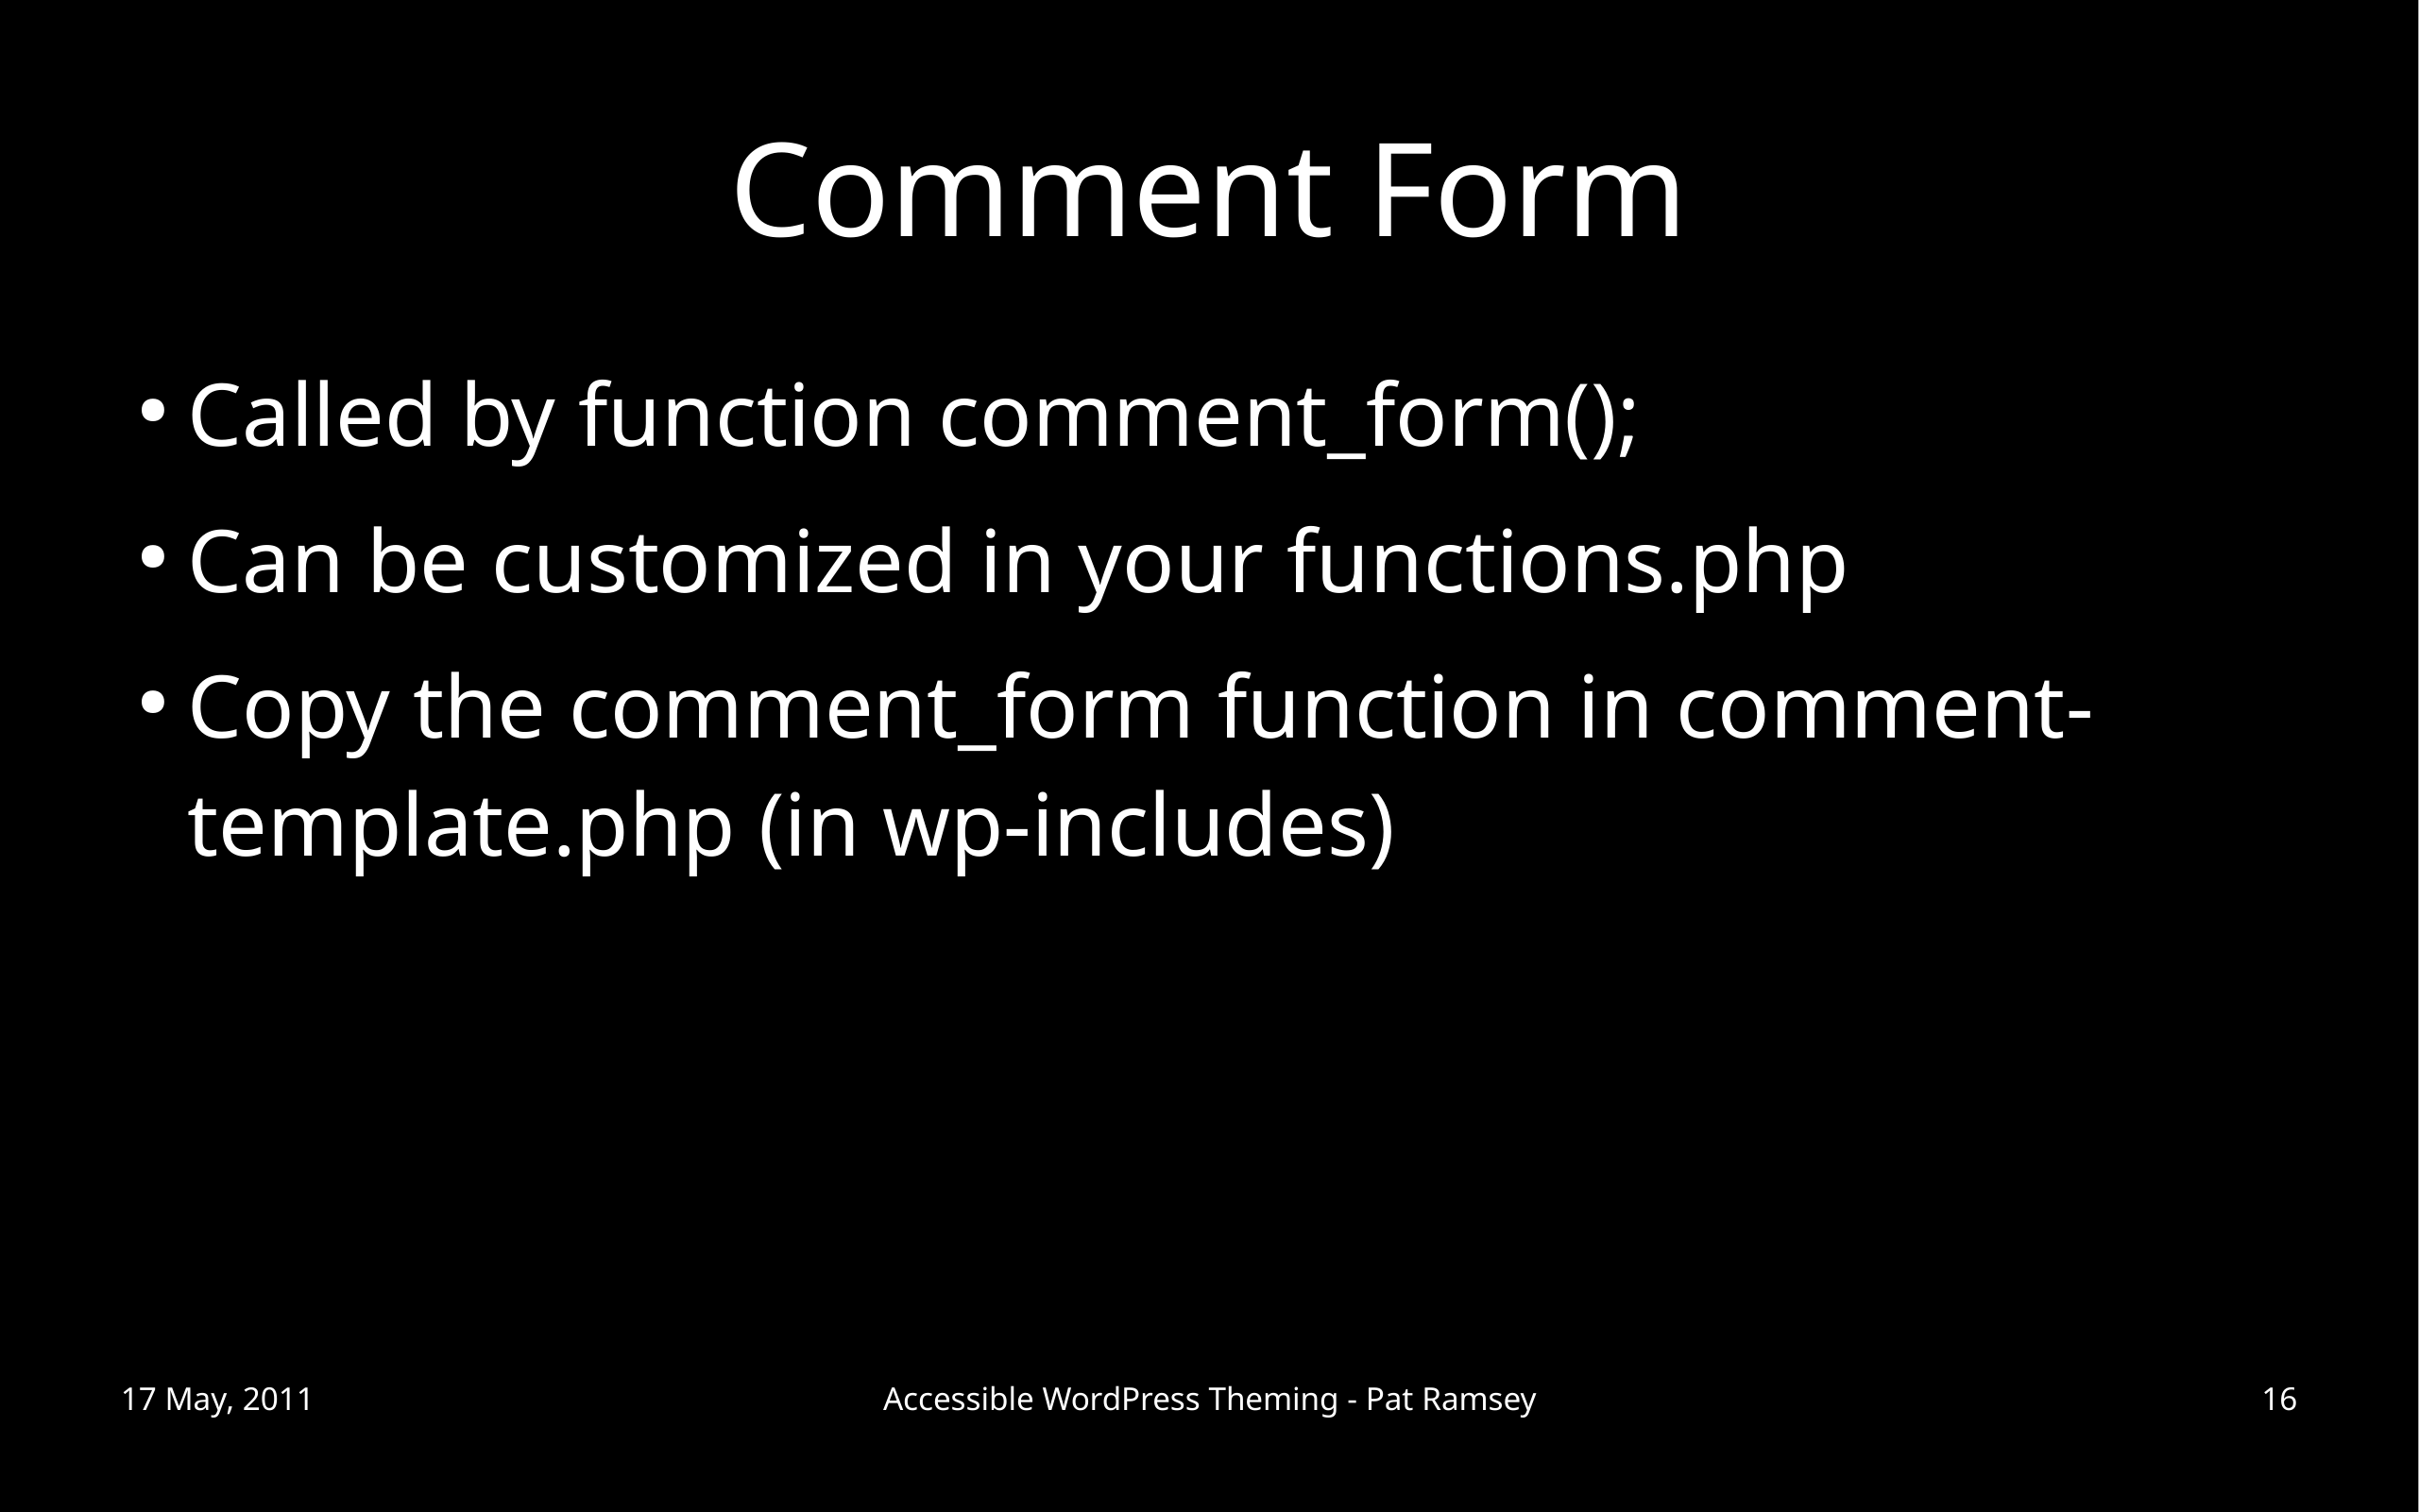

# Comment Form
Called by function comment_form();
Can be customized in your functions.php
Copy the comment_form function in comment-template.php (in wp-includes)
17 May, 2011
Accessible WordPress Theming - Pat Ramsey
16